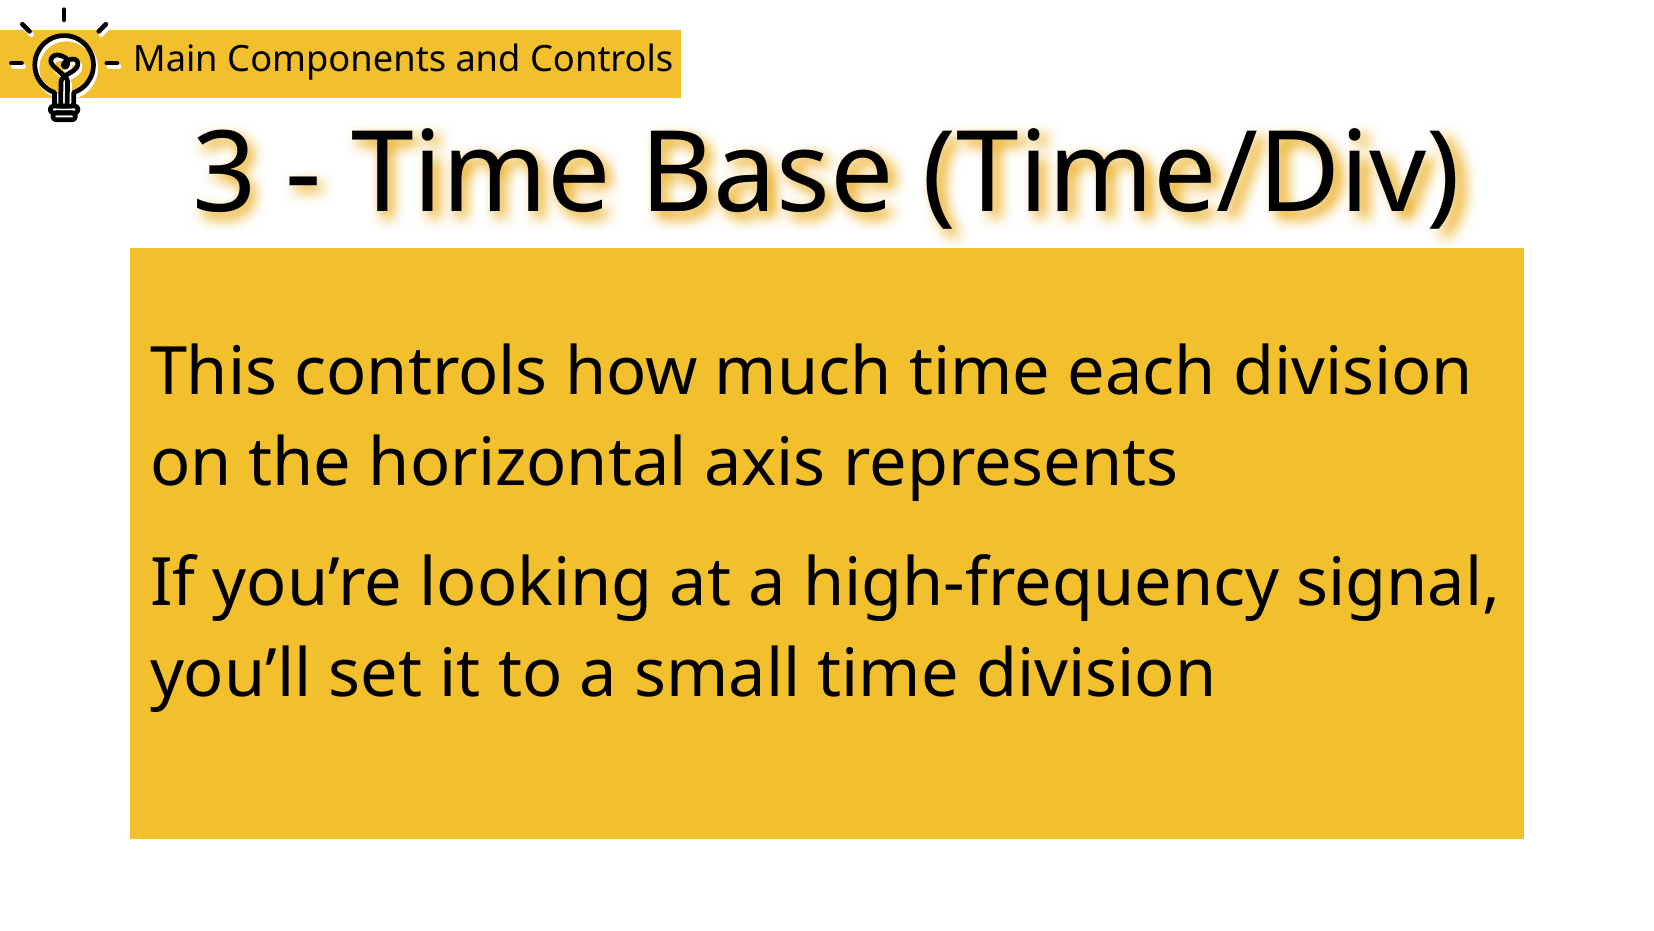

Main Components and Controls
# 3 - Time Base (Time/Div)
This controls how much time each division on the horizontal axis represents
If you’re looking at a high-frequency signal, you’ll set it to a small time division